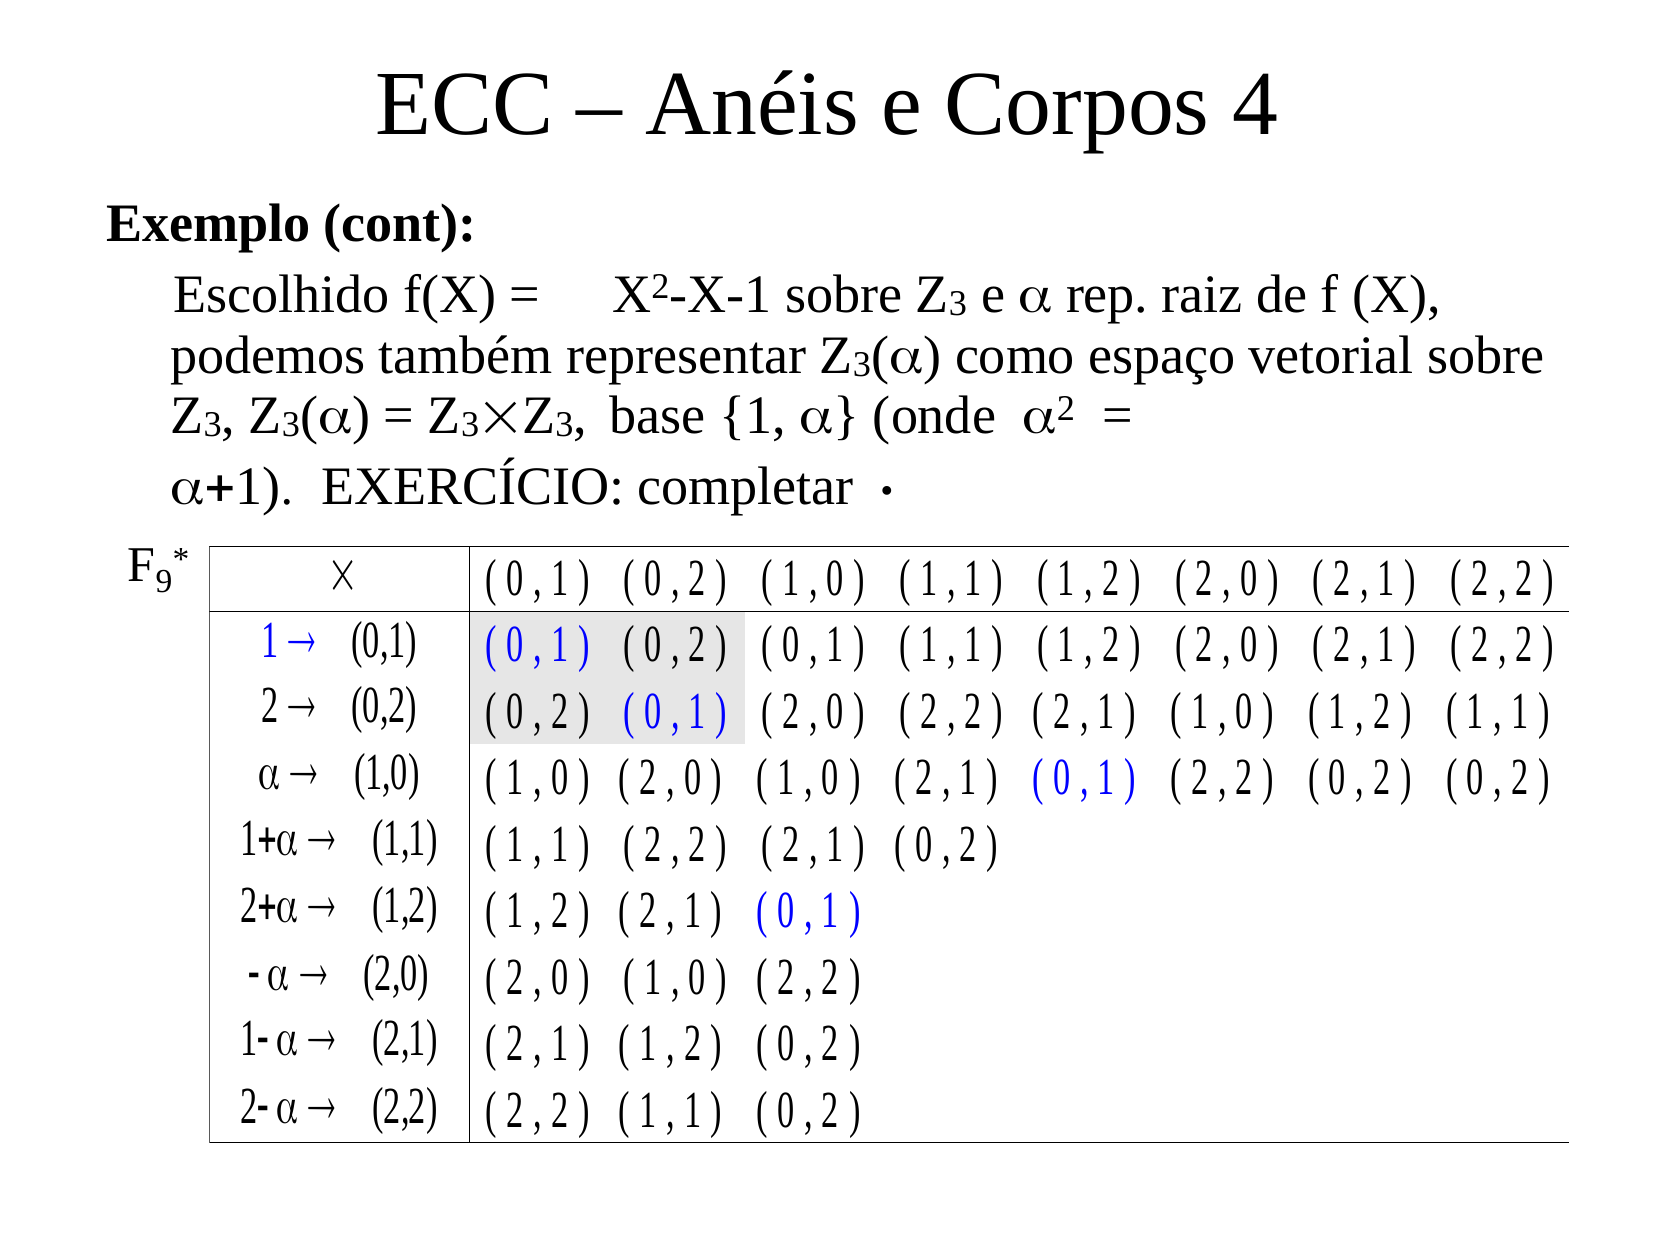

# ECC – Anéis e Corpos 4
Exemplo (cont):
Escolhido f(X) =	X2-X-1 sobre Z3 e  rep. raiz de f (X), podemos também representar Z3() como espaço vetorial sobre Z3, Z3() = Z3Z3, base {1, } (onde 2= )EXERCÍCIO: completar .
F9*